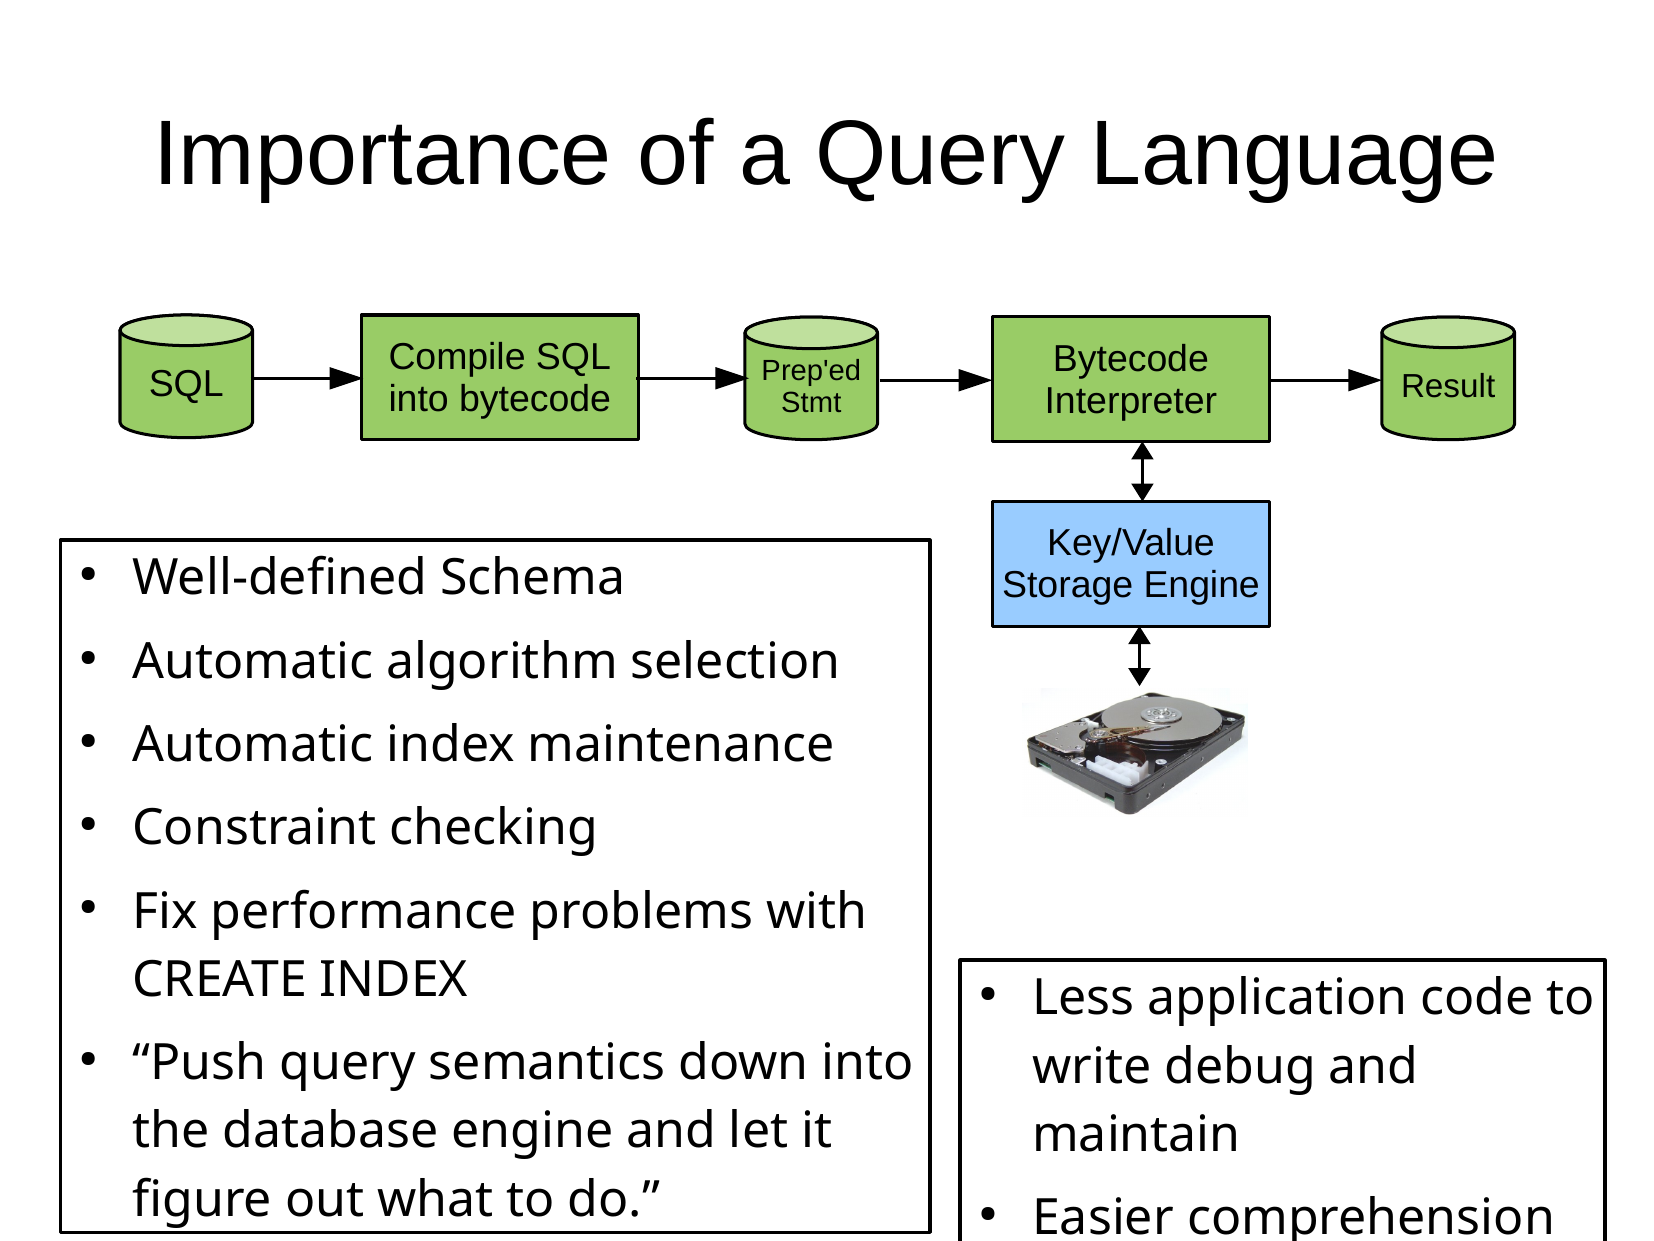

# Importance of a Query Language
SQL
Compile SQL
into bytecode
Bytecode
Interpreter
Prep'ed
Stmt
Result
Key/Value
Storage Engine
Well-defined Schema
Automatic algorithm selection
Automatic index maintenance
Constraint checking
Fix performance problems with CREATE INDEX
“Push query semantics down into the database engine and let it figure out what to do.”
Less application code to write debug and maintain
Easier comprehension